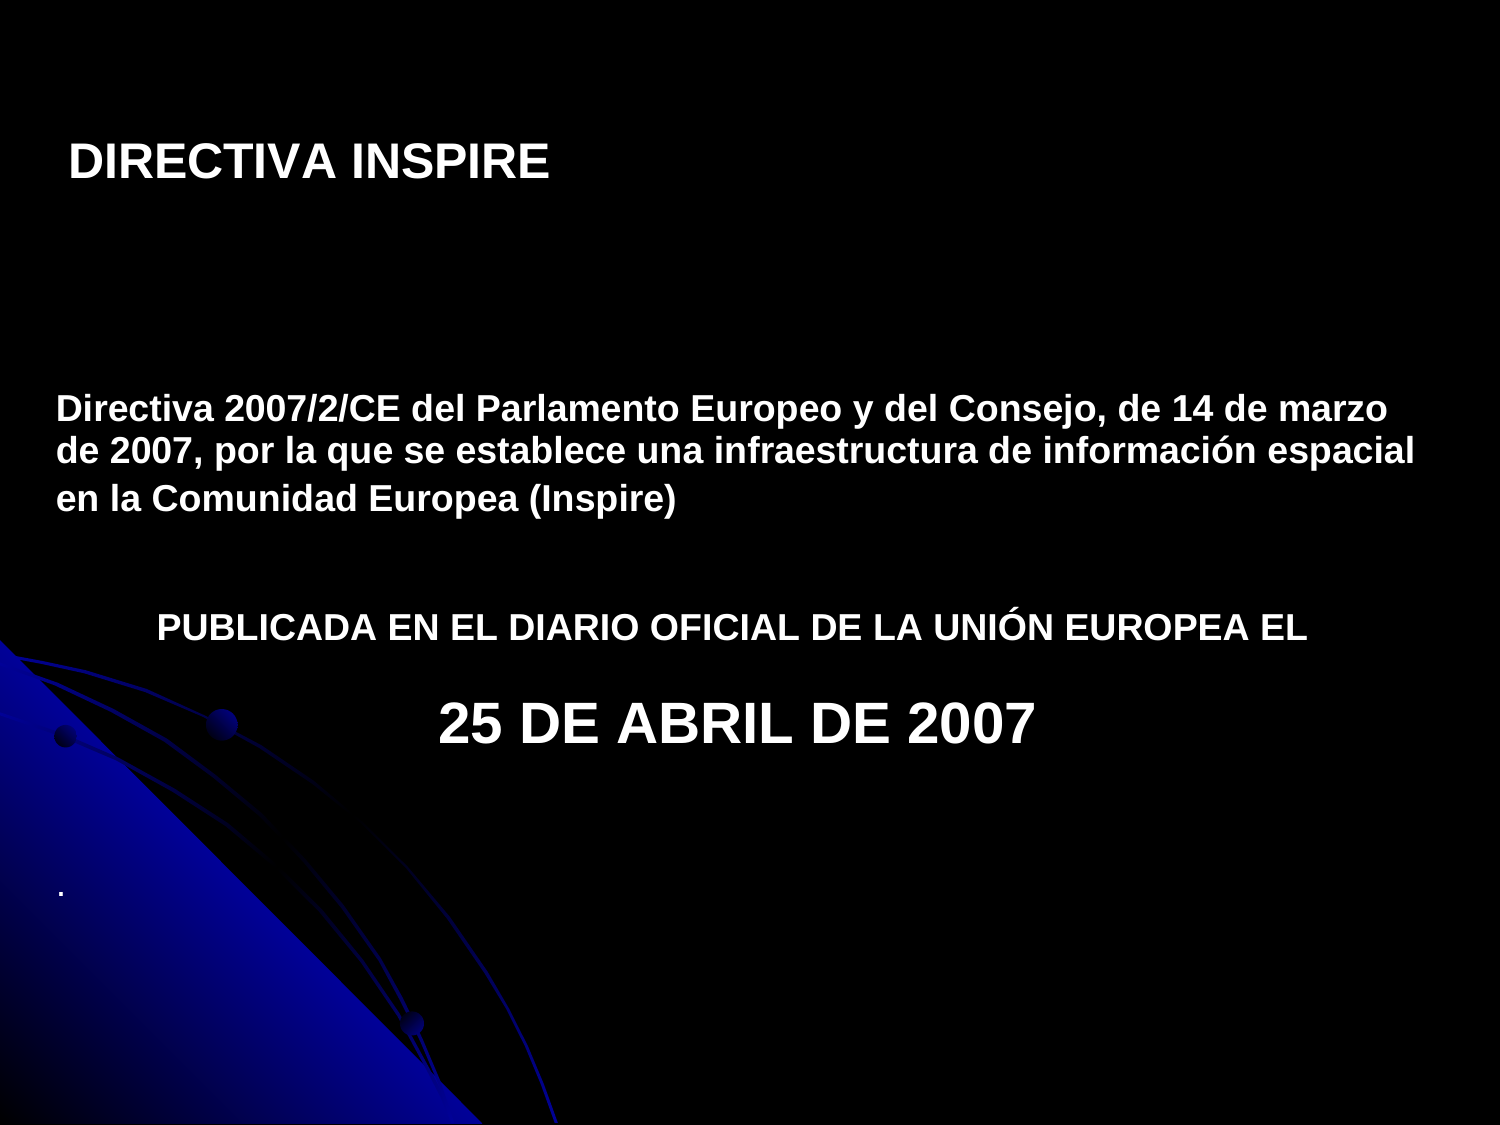

DIRECTIVA INSPIRE
Directiva 2007/2/CE del Parlamento Europeo y del Consejo, de 14 de marzo de 2007, por la que se establece una infraestructura de información espacial en la Comunidad Europea (Inspire)‏
PUBLICADA EN EL DIARIO OFICIAL DE LA UNIÓN EUROPEA EL
25 DE ABRIL DE 2007
.